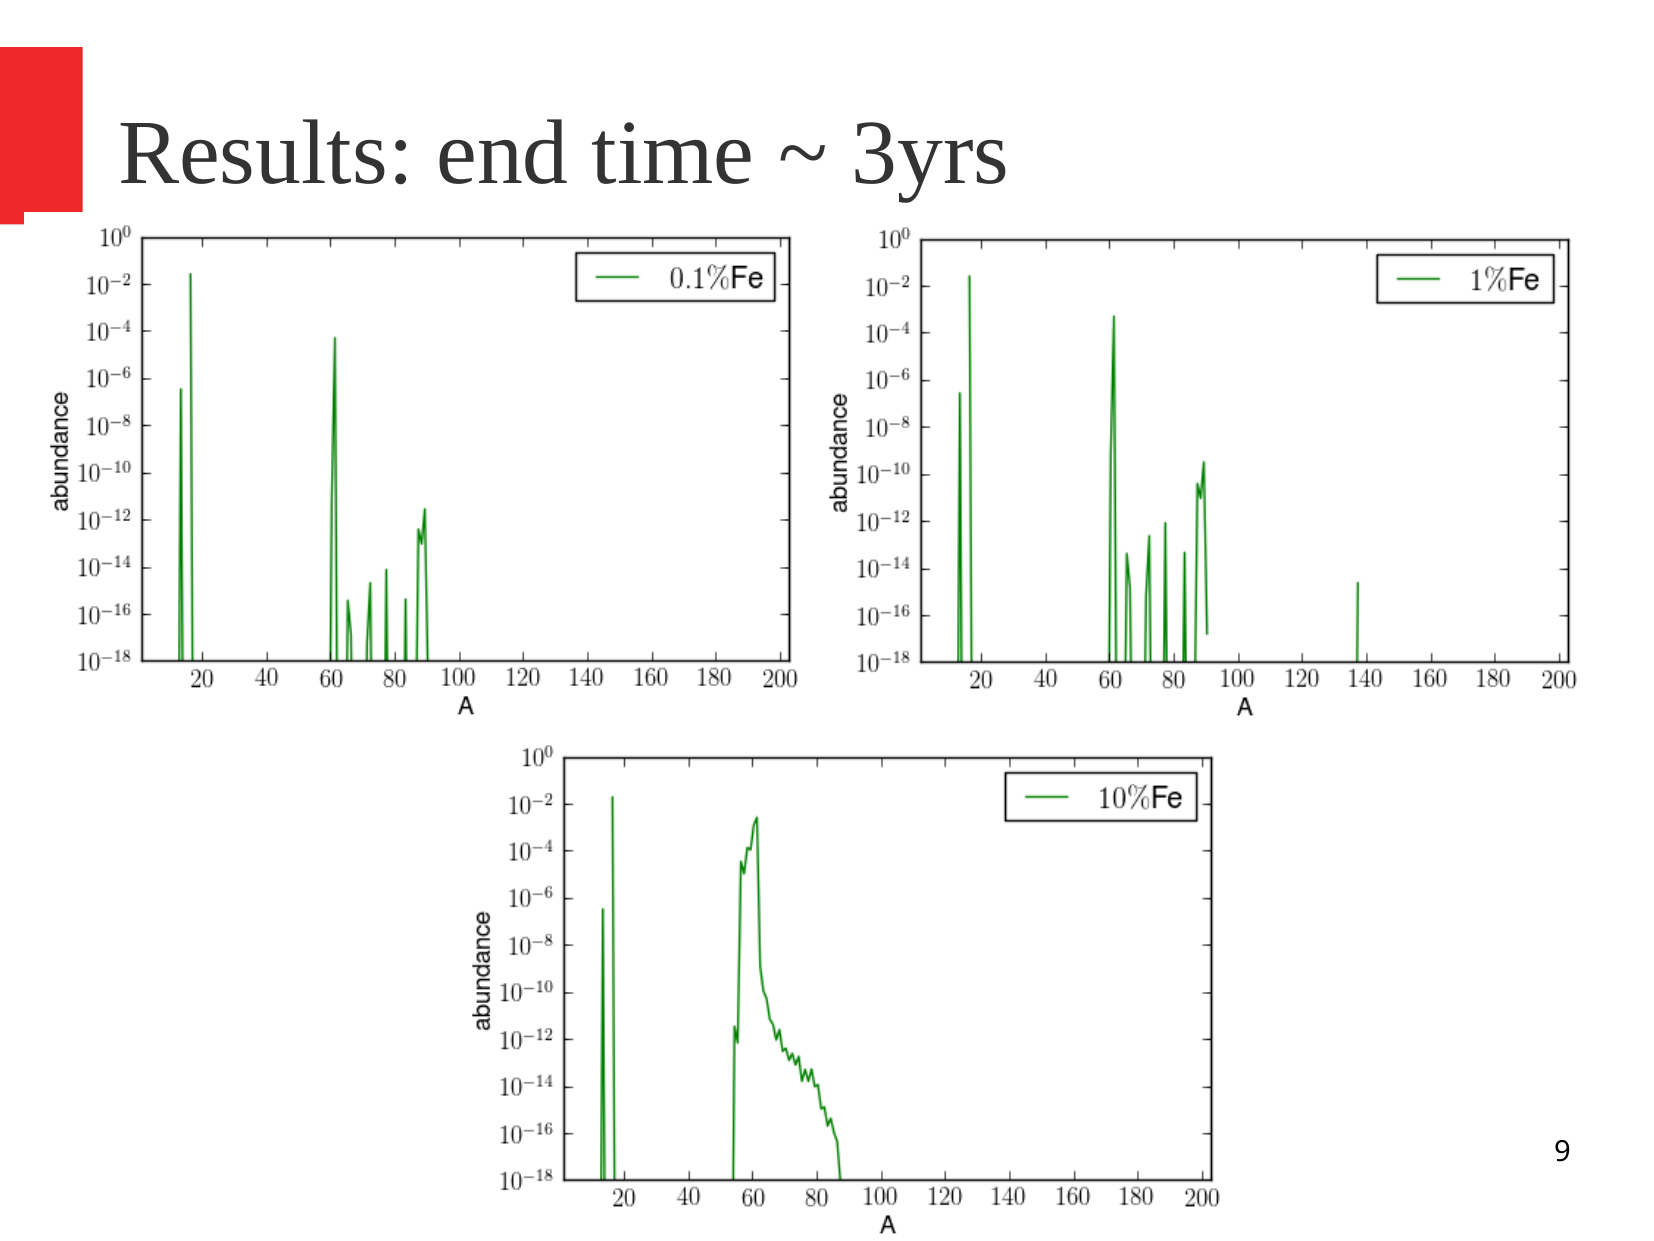

# Results: end time ~ 3yrs
9